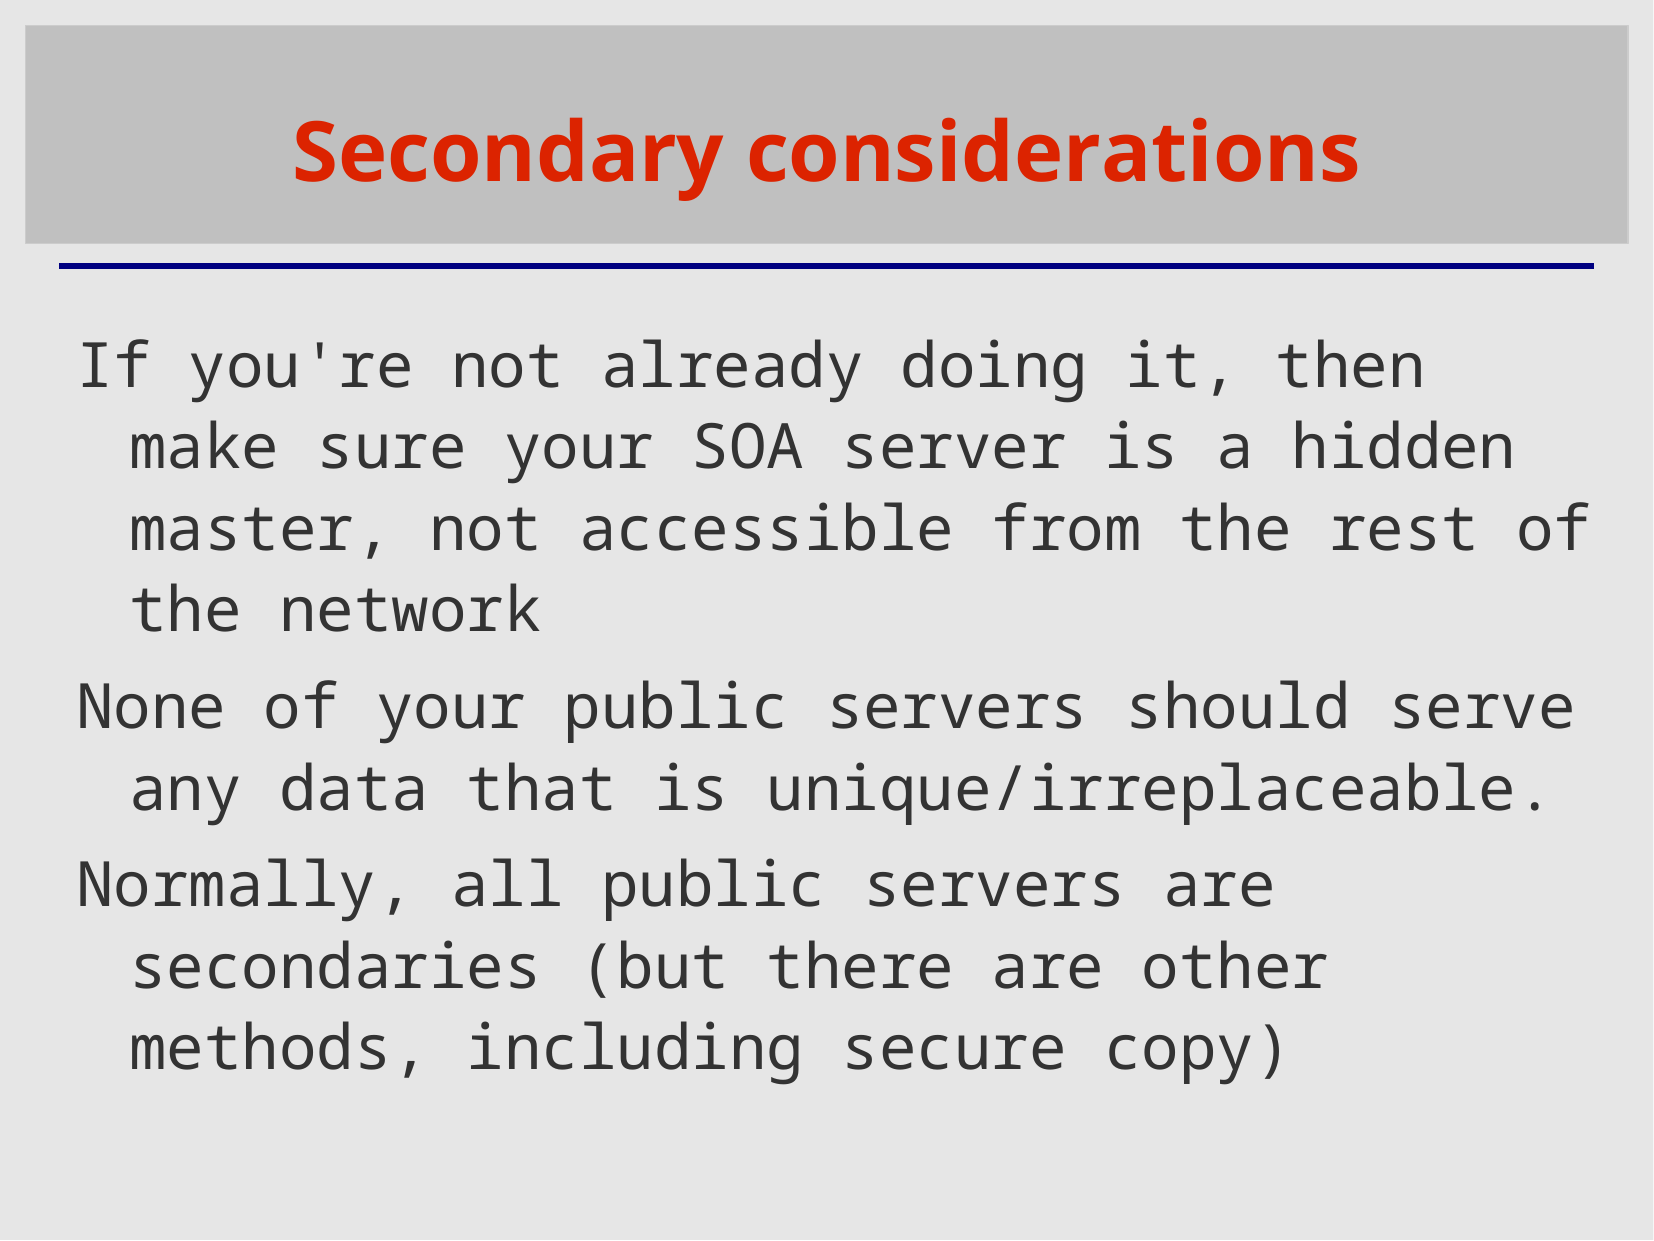

# Secondary considerations
If you're not already doing it, then make sure your SOA server is a hidden master, not accessible from the rest of the network
None of your public servers should serve any data that is unique/irreplaceable.
Normally, all public servers are secondaries (but there are other methods, including secure copy)